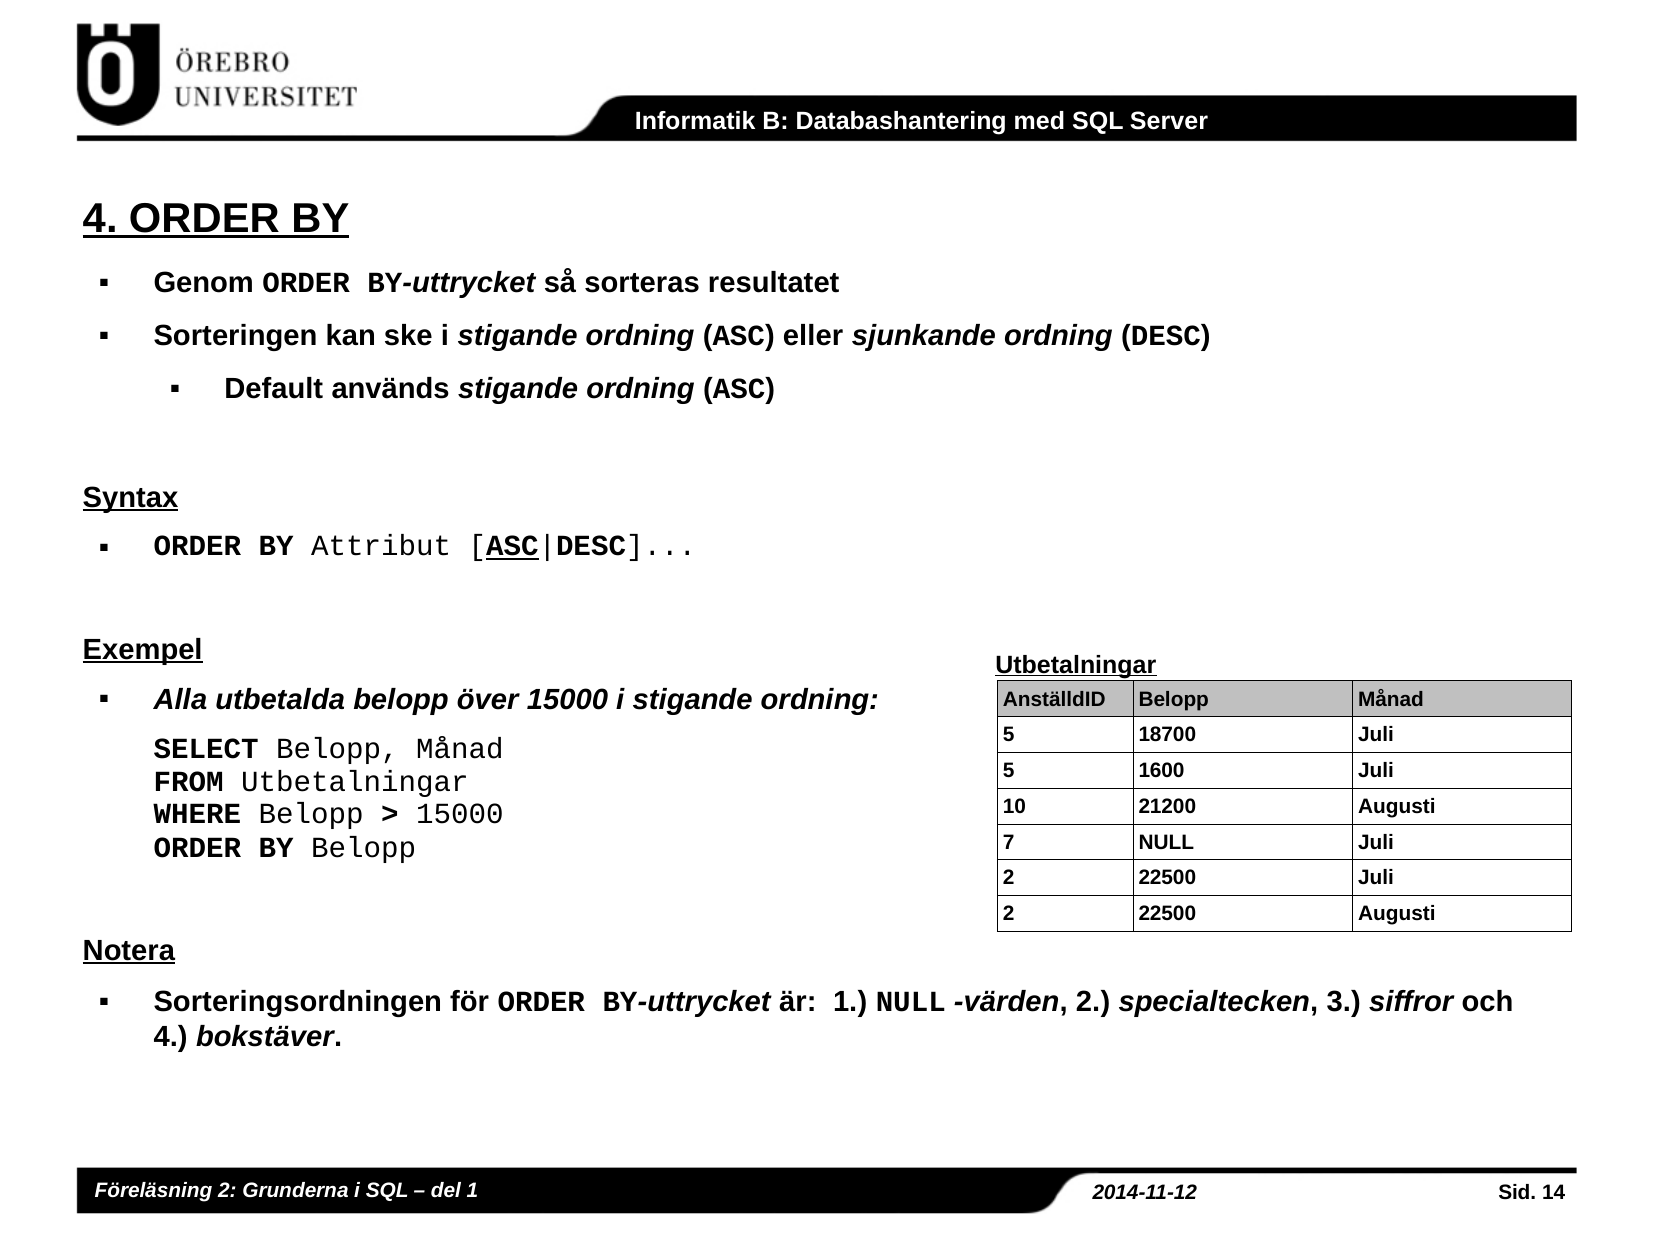

# 4. ORDER BY
Genom ORDER BY-uttrycket så sorteras resultatet
Sorteringen kan ske i stigande ordning (ASC) eller sjunkande ordning (DESC)
Default används stigande ordning (ASC)
Syntax
ORDER BY Attribut [ASC|DESC]...
Exempel
Alla utbetalda belopp över 15000 i stigande ordning:
SELECT Belopp, Månad
FROM Utbetalningar
WHERE Belopp > 15000
ORDER BY Belopp
Notera
Sorteringsordningen för ORDER BY-uttrycket är: 1.) NULL -värden, 2.) specialtecken, 3.) siffror och
4.) bokstäver.
Utbetalningar
| AnställdID | Belopp | Månad |
| --- | --- | --- |
| 5 | 18700 | Juli |
| 5 | 1600 | Juli |
| 10 | 21200 | Augusti |
| 7 | NULL | Juli |
| 2 | 22500 | Juli |
| 2 | 22500 | Augusti |
Föreläsning 2: Grunderna i SQL – del 1
2014-11-12
14